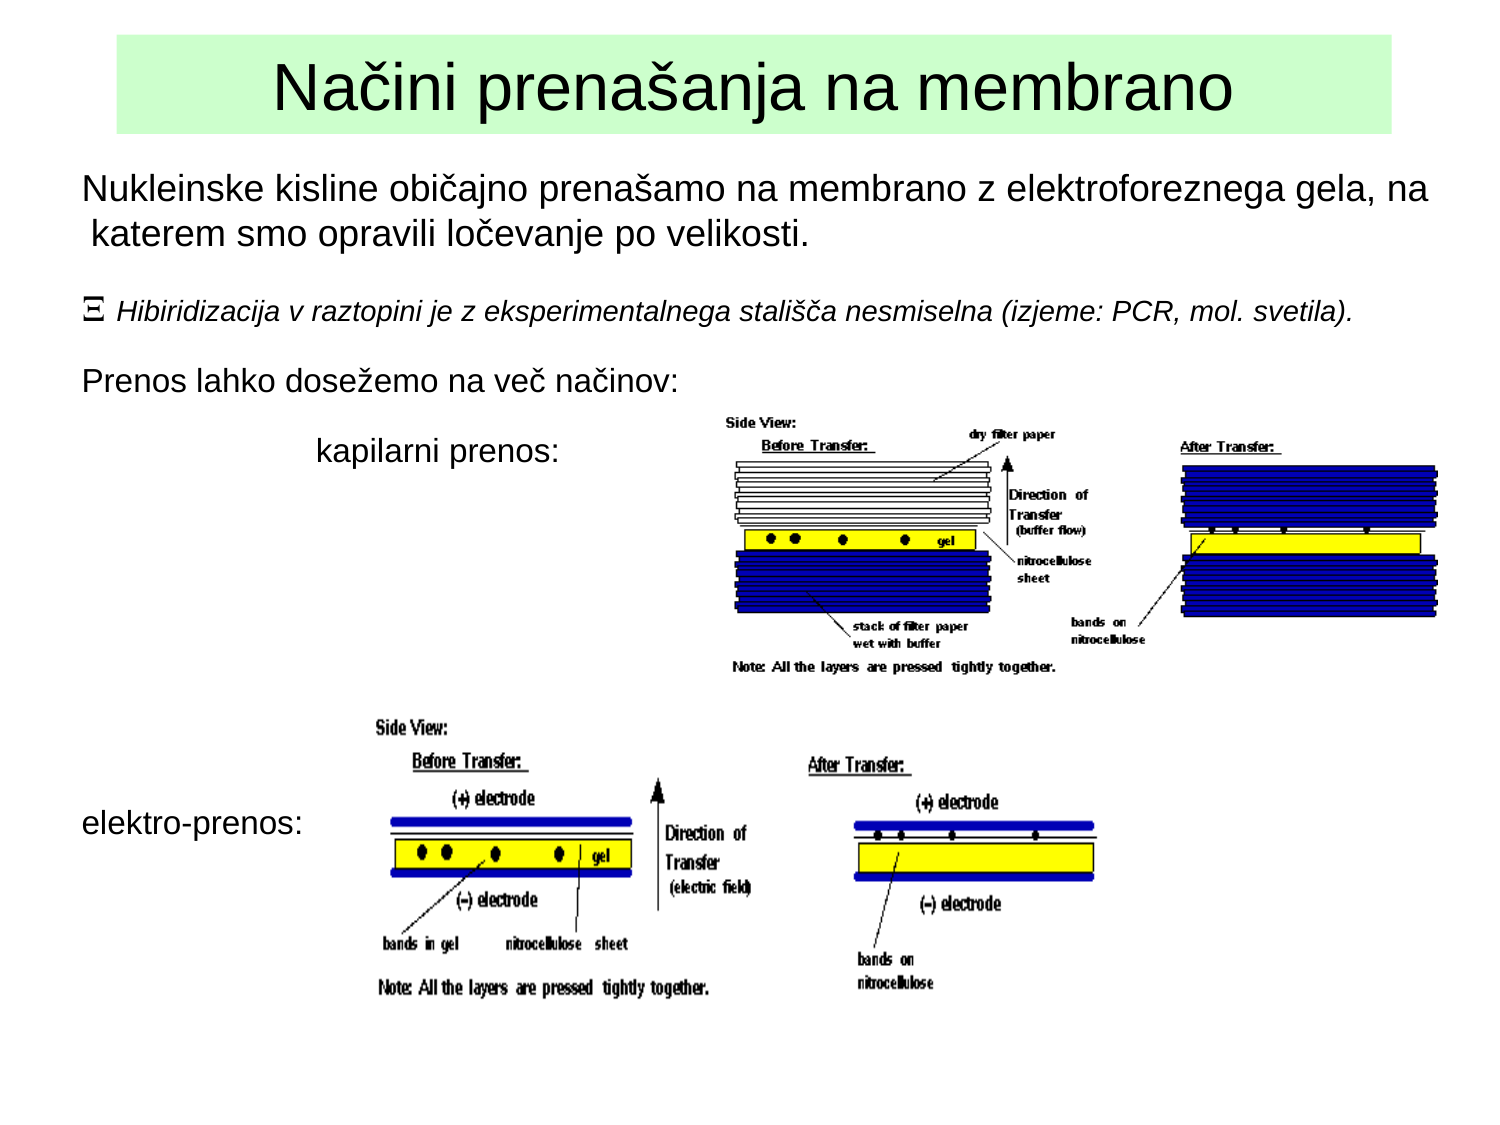

# Načini prenašanja na membrano
Nukleinske kisline običajno prenašamo na membrano z elektroforeznega gela, na katerem smo opravili ločevanje po velikosti.
 Hibiridizacija v raztopini je z eksperimentalnega stališča nesmiselna (izjeme: PCR, mol. svetila).
Prenos lahko dosežemo na več načinov:
			kapilarni prenos:
elektro-prenos: